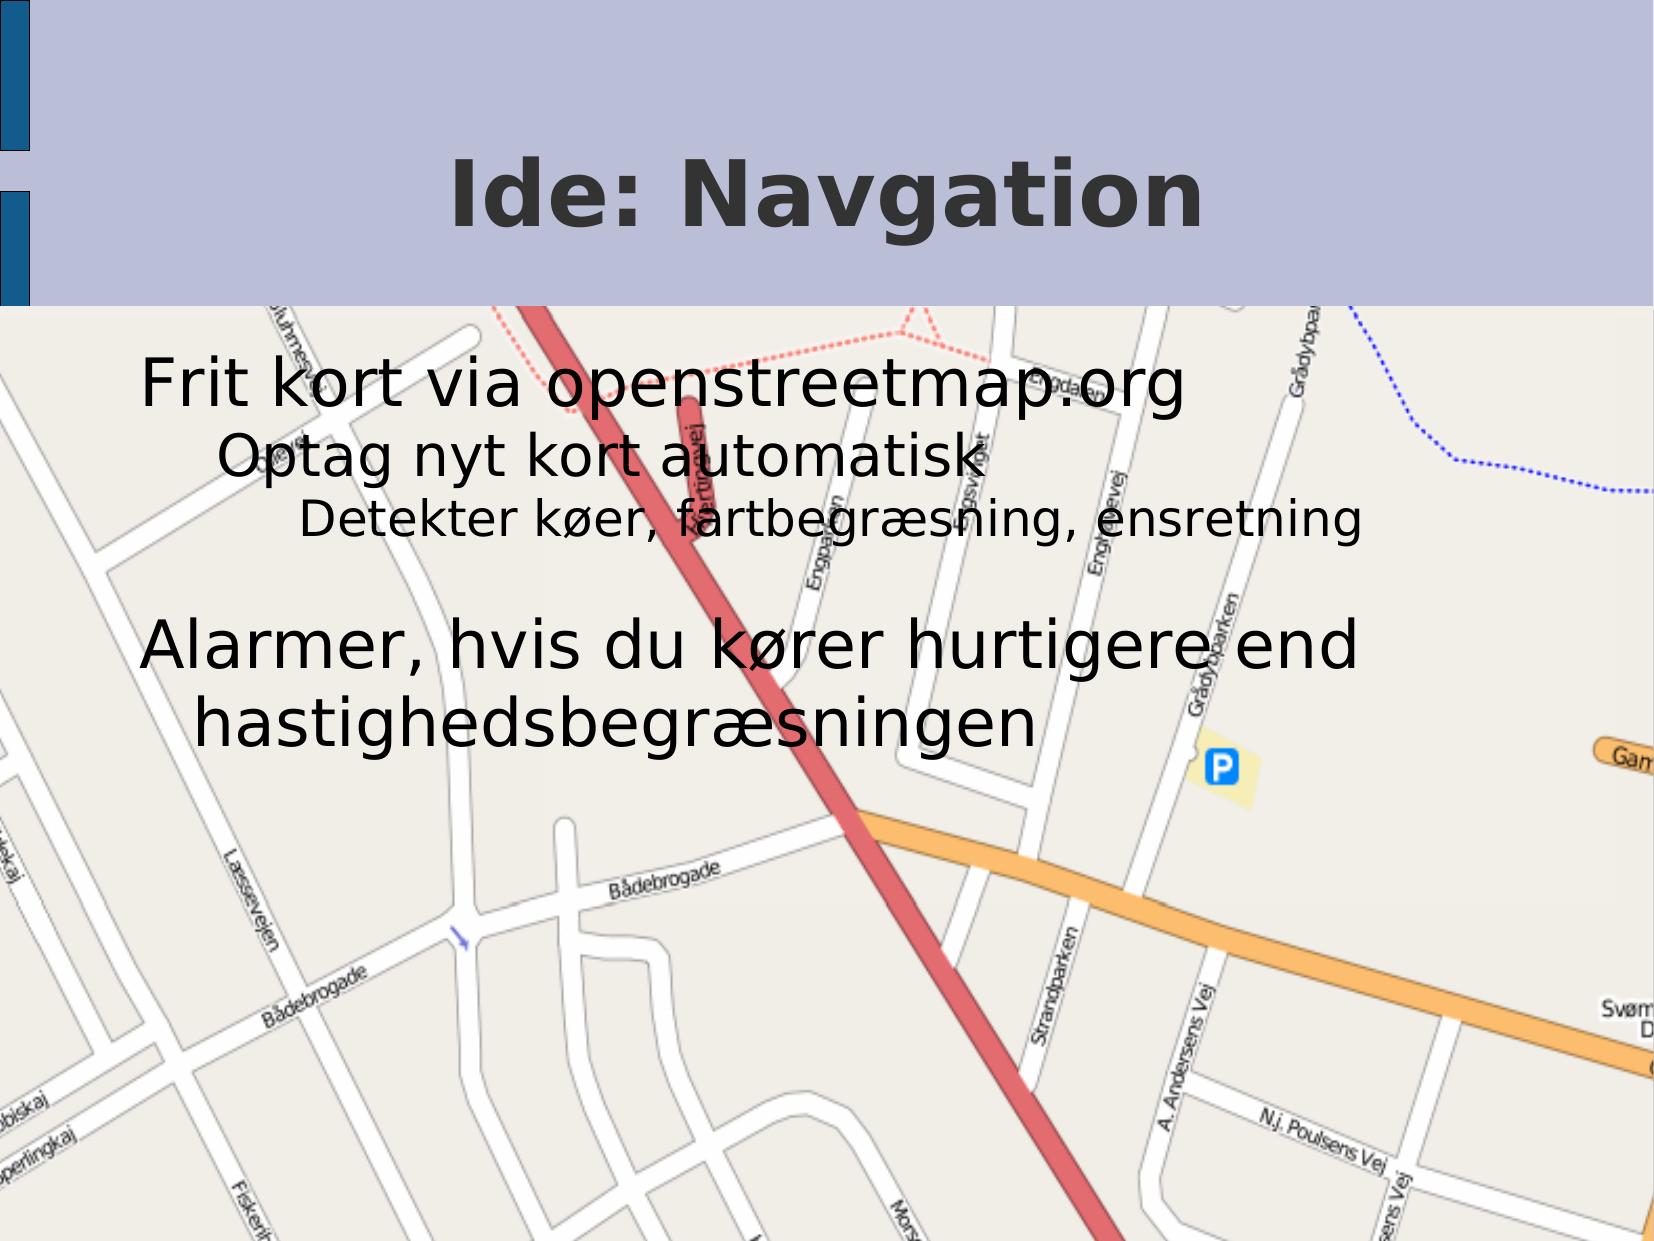

# Ide: Navgation
Frit kort via openstreetmap.org
Optag nyt kort automatisk
Detekter køer, fartbegræsning, ensretning
Alarmer, hvis du kører hurtigere end hastighedsbegræsningen